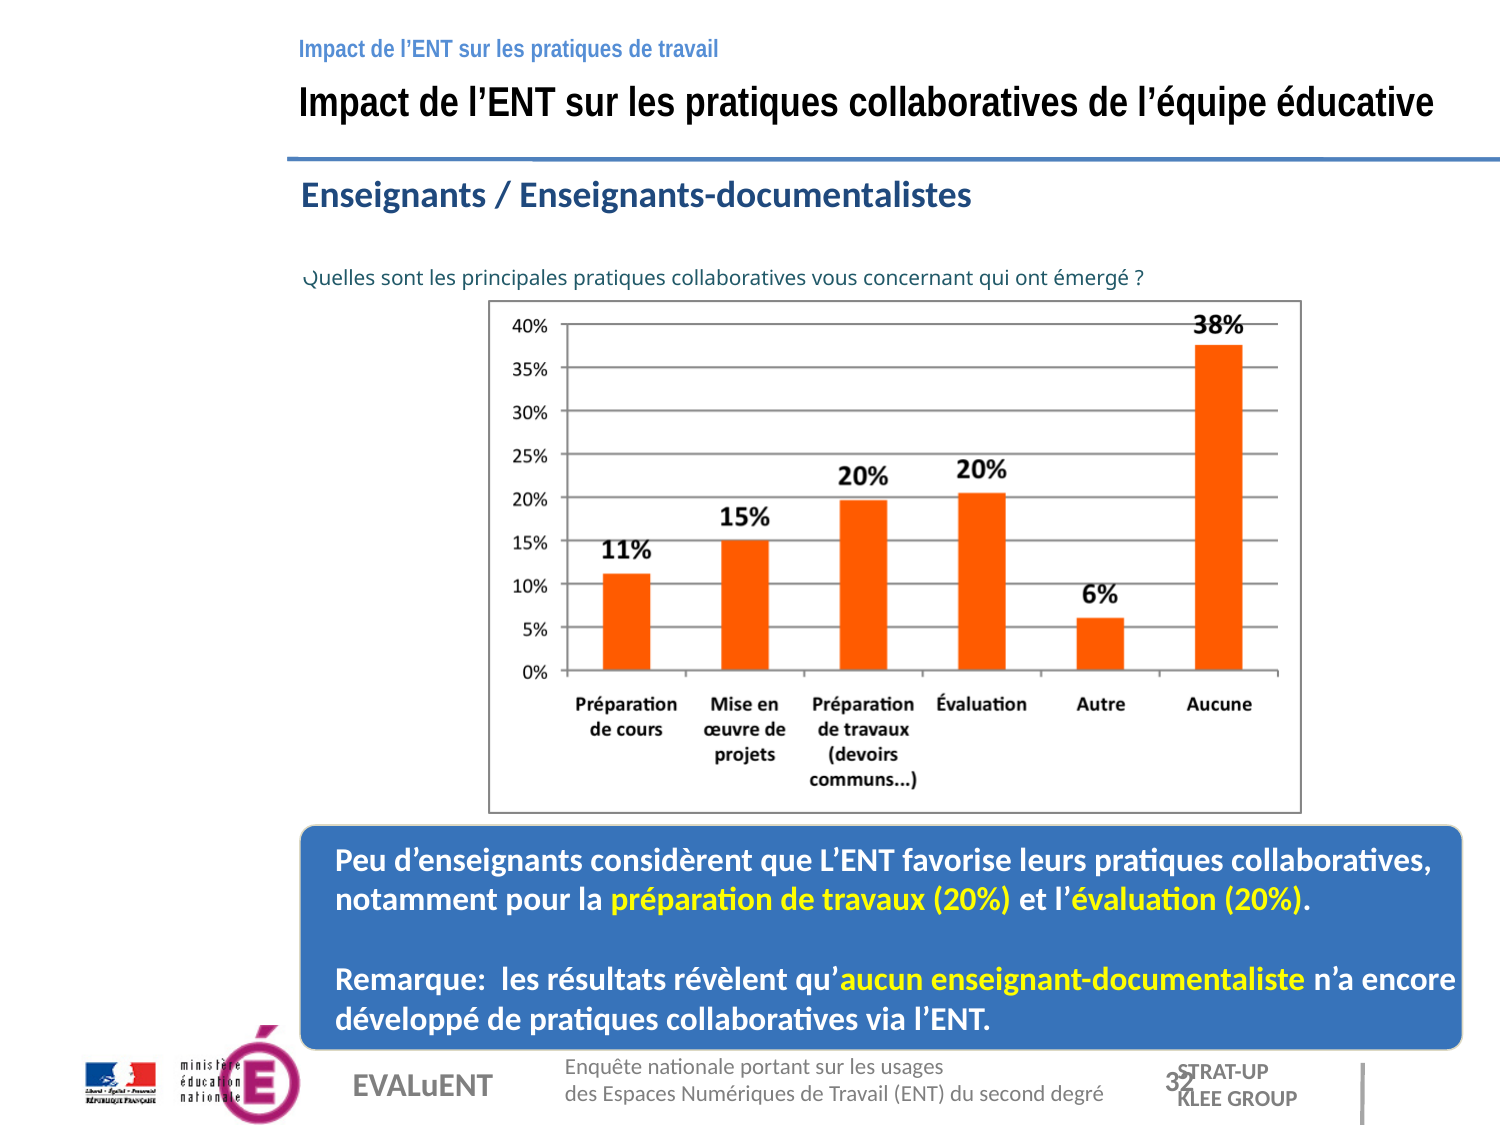

Impact de l’ENT sur les pratiques de travail
Impact de l’ENT sur les pratiques collaboratives de l’équipe éducative
Enseignants / Enseignants-documentalistes
Quelles sont les principales pratiques collaboratives vous concernant qui ont émergé ?
Peu d’enseignants considèrent que L’ENT favorise leurs pratiques collaboratives, notamment pour la préparation de travaux (20%) et l’évaluation (20%).
Remarque: les résultats révèlent qu’aucun enseignant-documentaliste n’a encore développé de pratiques collaboratives via l’ENT.